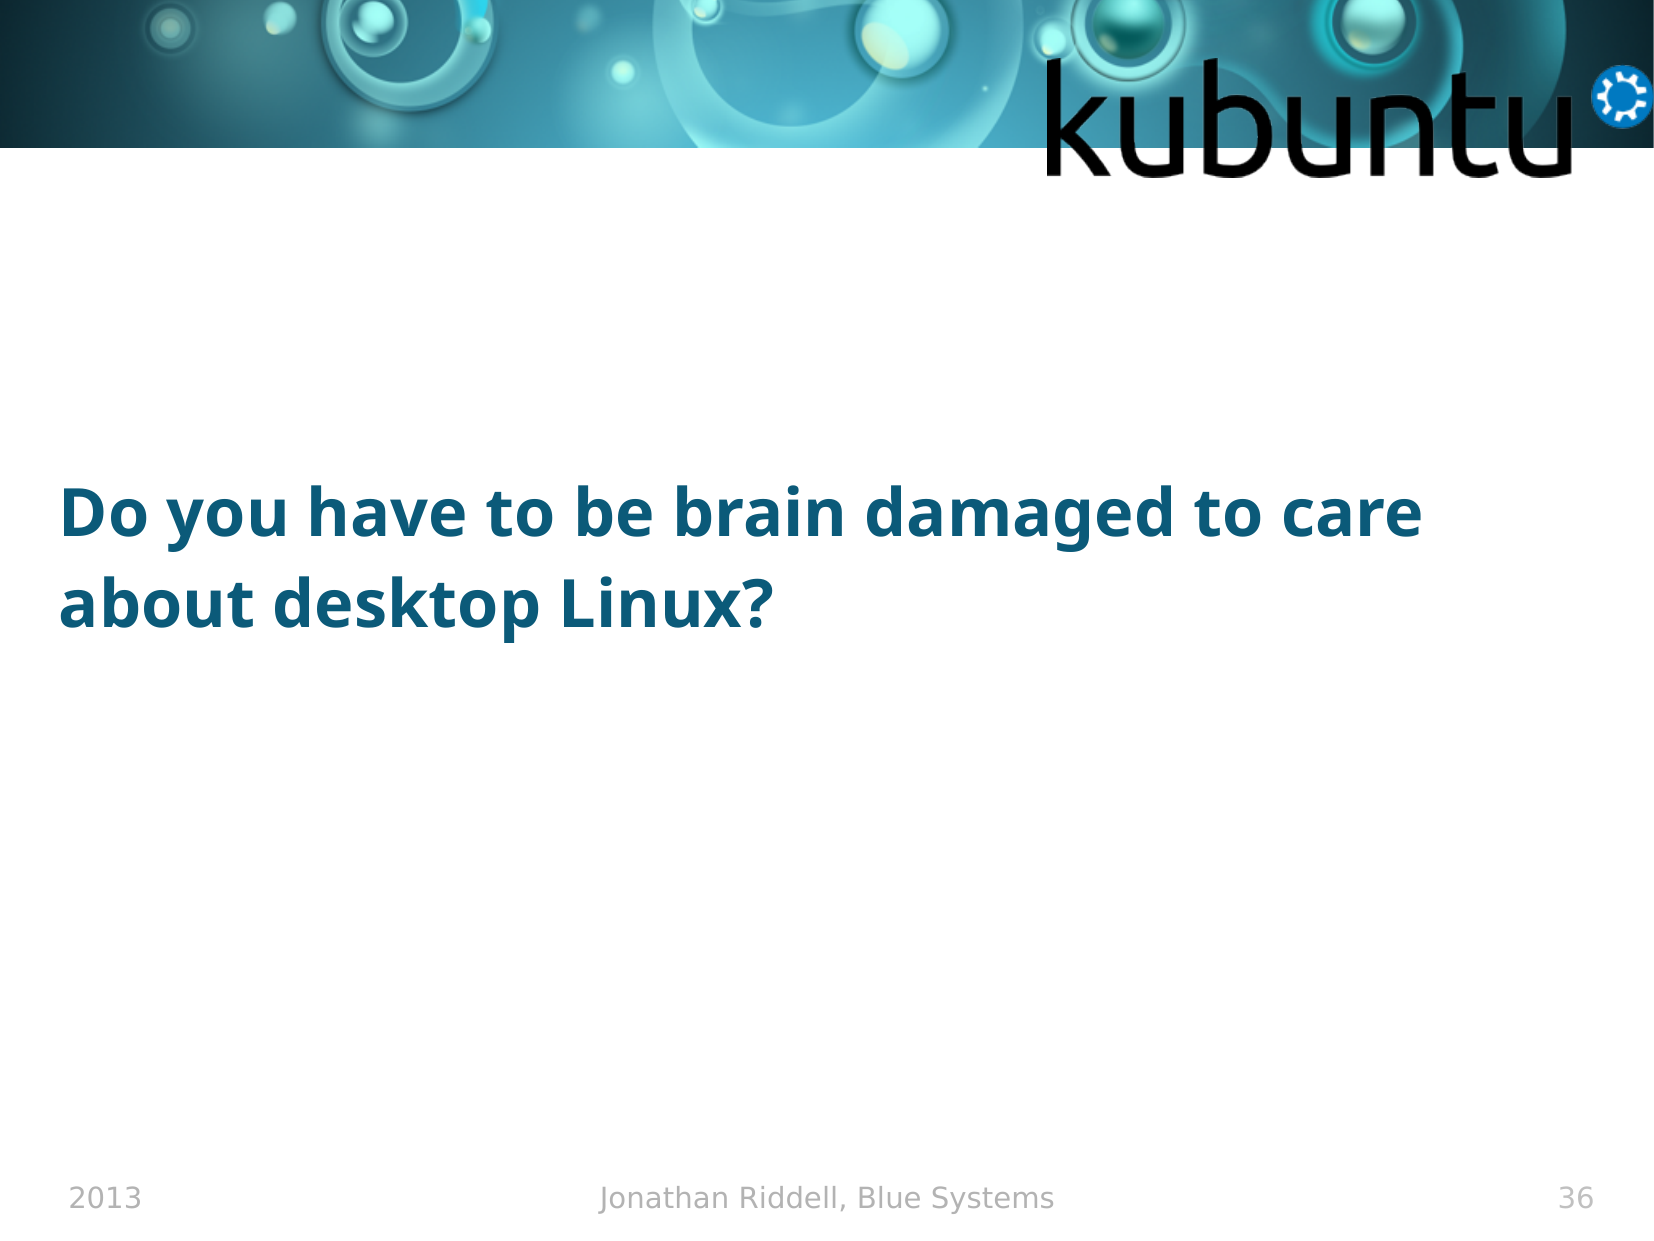

# Do you have to be brain damaged to care about desktop Linux?
Name
www.kde.org
36